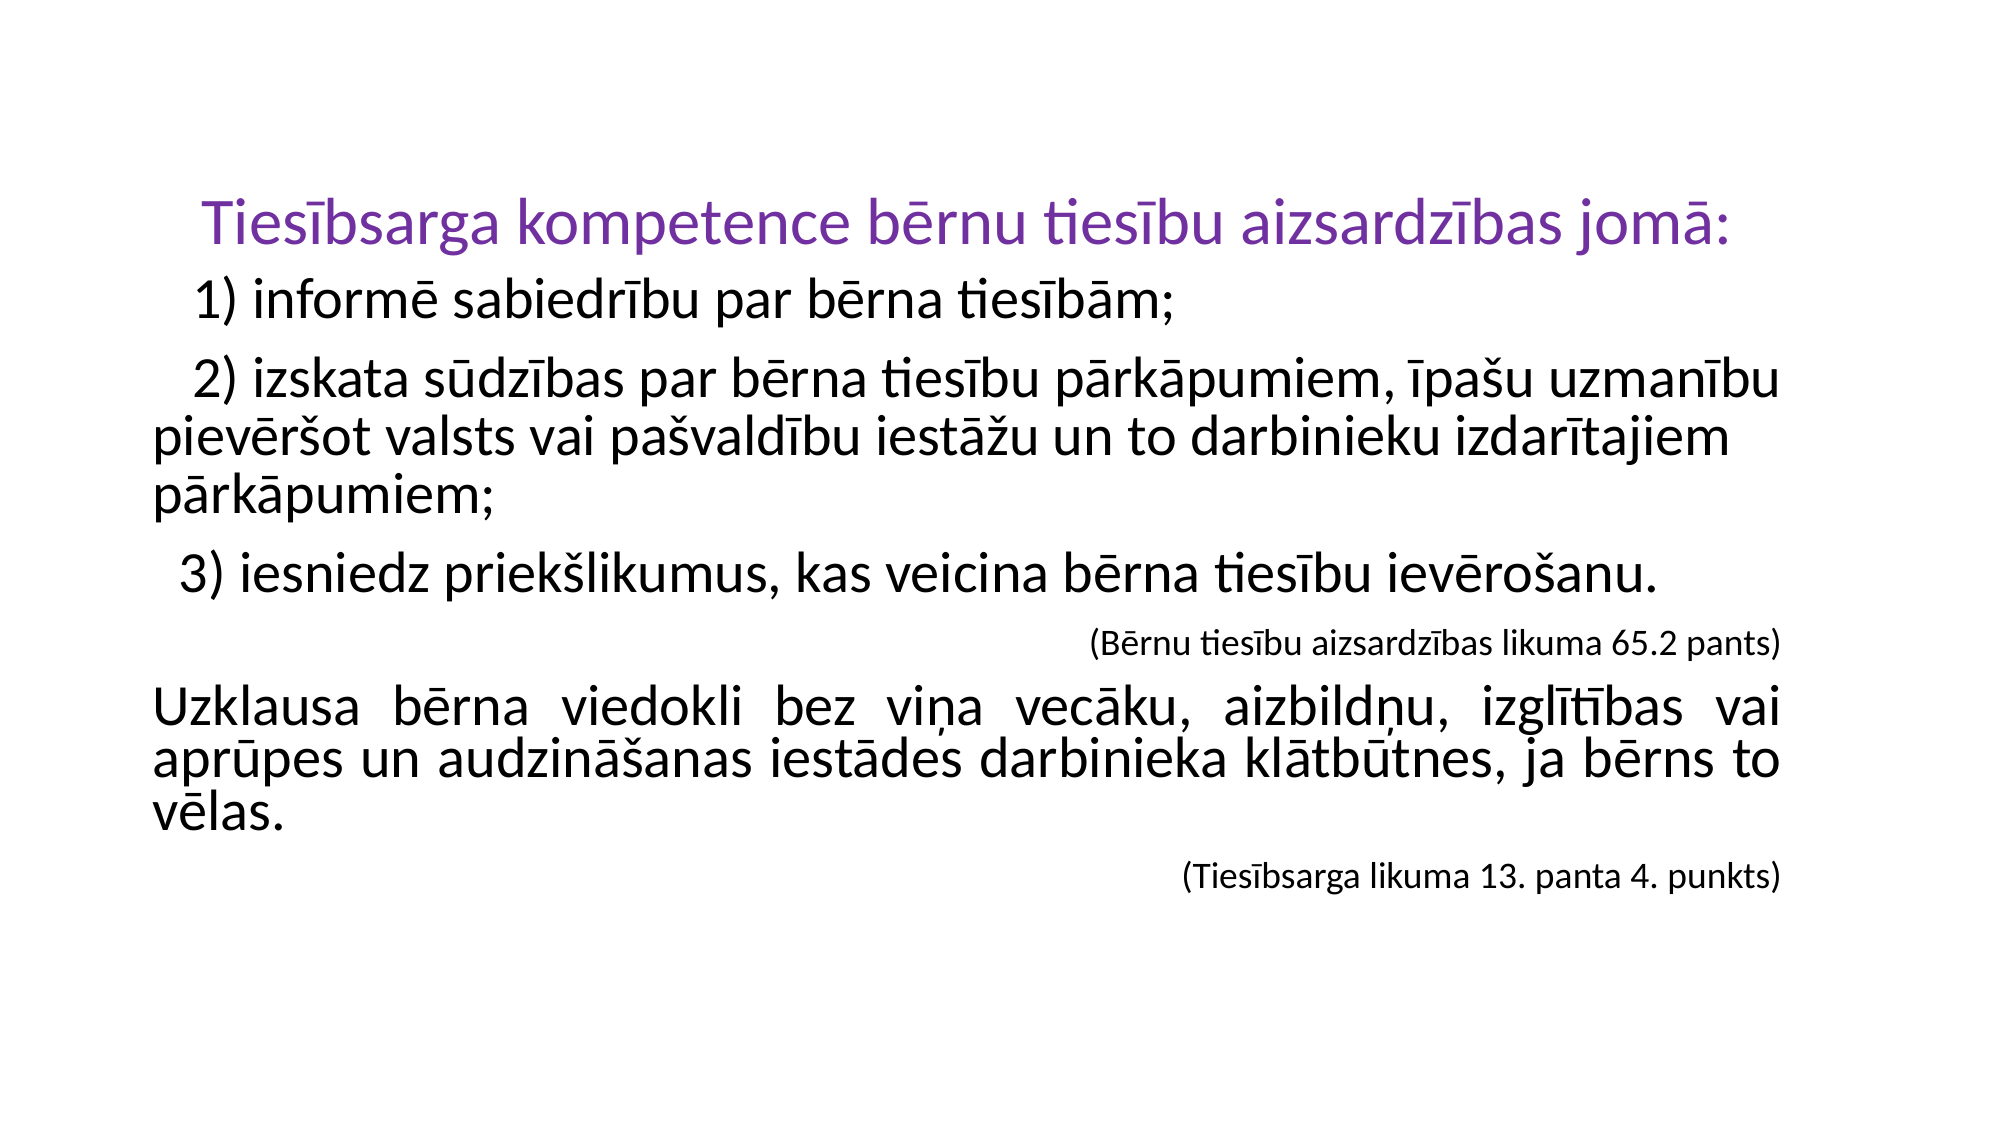

# Tiesībsarga kompetence bērnu tiesību aizsardzības jomā:
 1) informē sabiedrību par bērna tiesībām;
 2) izskata sūdzības par bērna tiesību pārkāpumiem, īpašu uzmanību pievēršot valsts vai pašvaldību iestāžu un to darbinieku izdarītajiem pārkāpumiem;
 3) iesniedz priekšlikumus, kas veicina bērna tiesību ievērošanu.
(Bērnu tiesību aizsardzības likuma 65.2 pants)
Uzklausa bērna viedokli bez viņa vecāku, aizbildņu, izglītības vai aprūpes un audzināšanas iestādes darbinieka klātbūtnes, ja bērns to vēlas.
(Tiesībsarga likuma 13. panta 4. punkts)